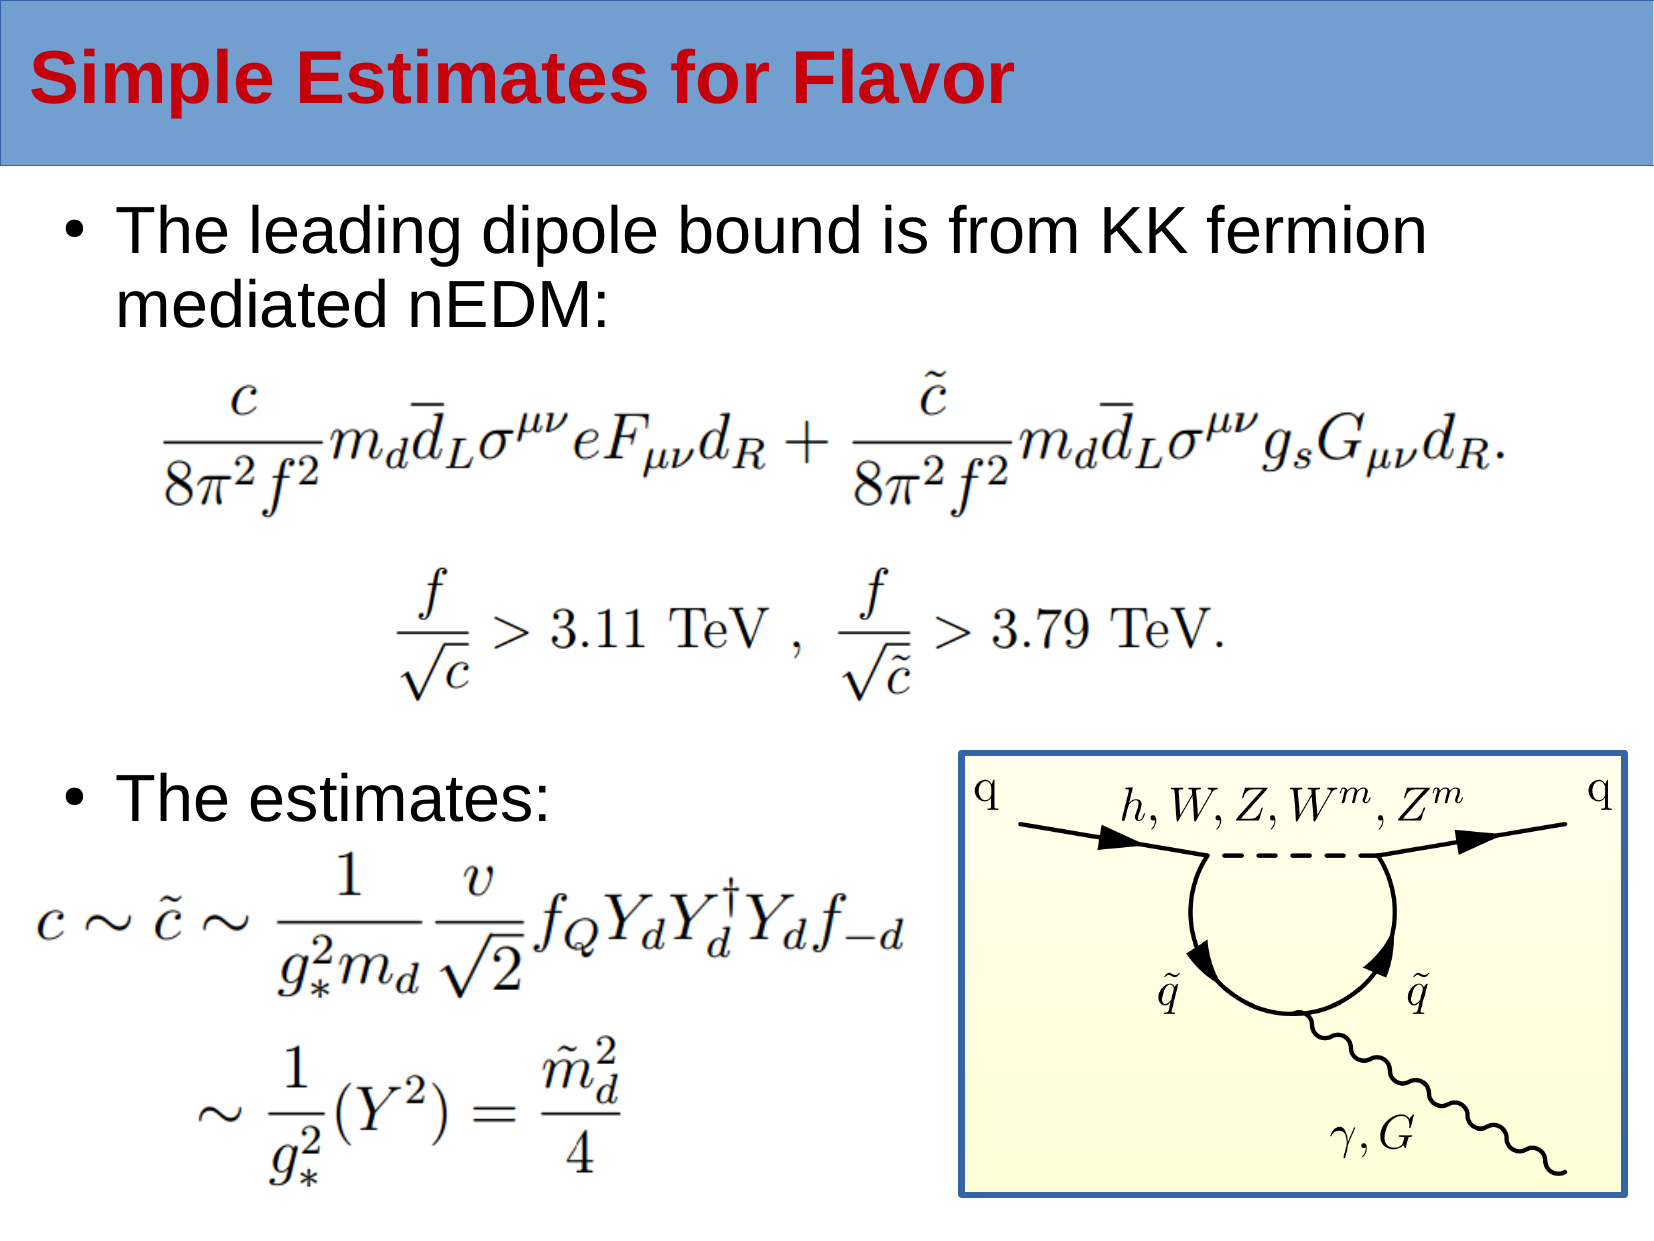

# Simple Estimates for Flavor
The leading dipole bound is from KK fermion mediated nEDM:
The estimates: